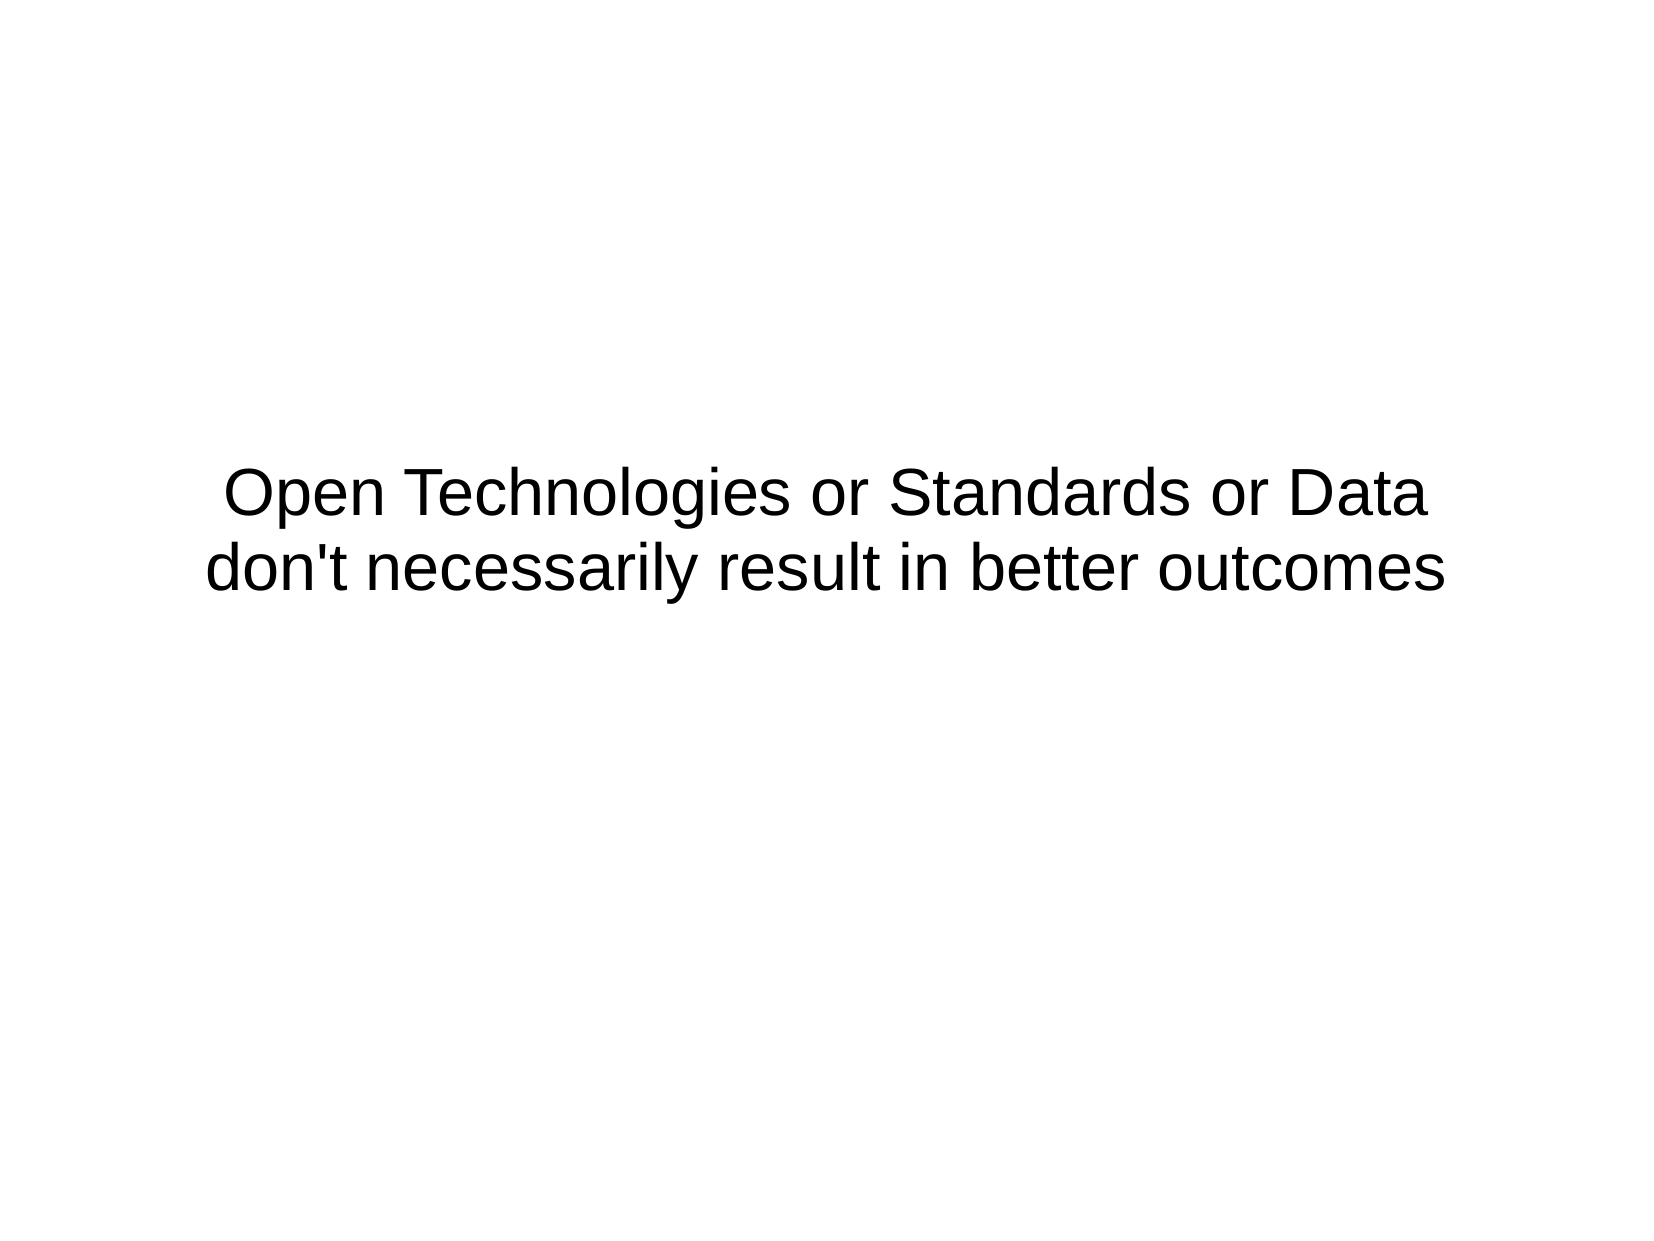

# Open Technologies or Standards or Data
don't necessarily result in better outcomes